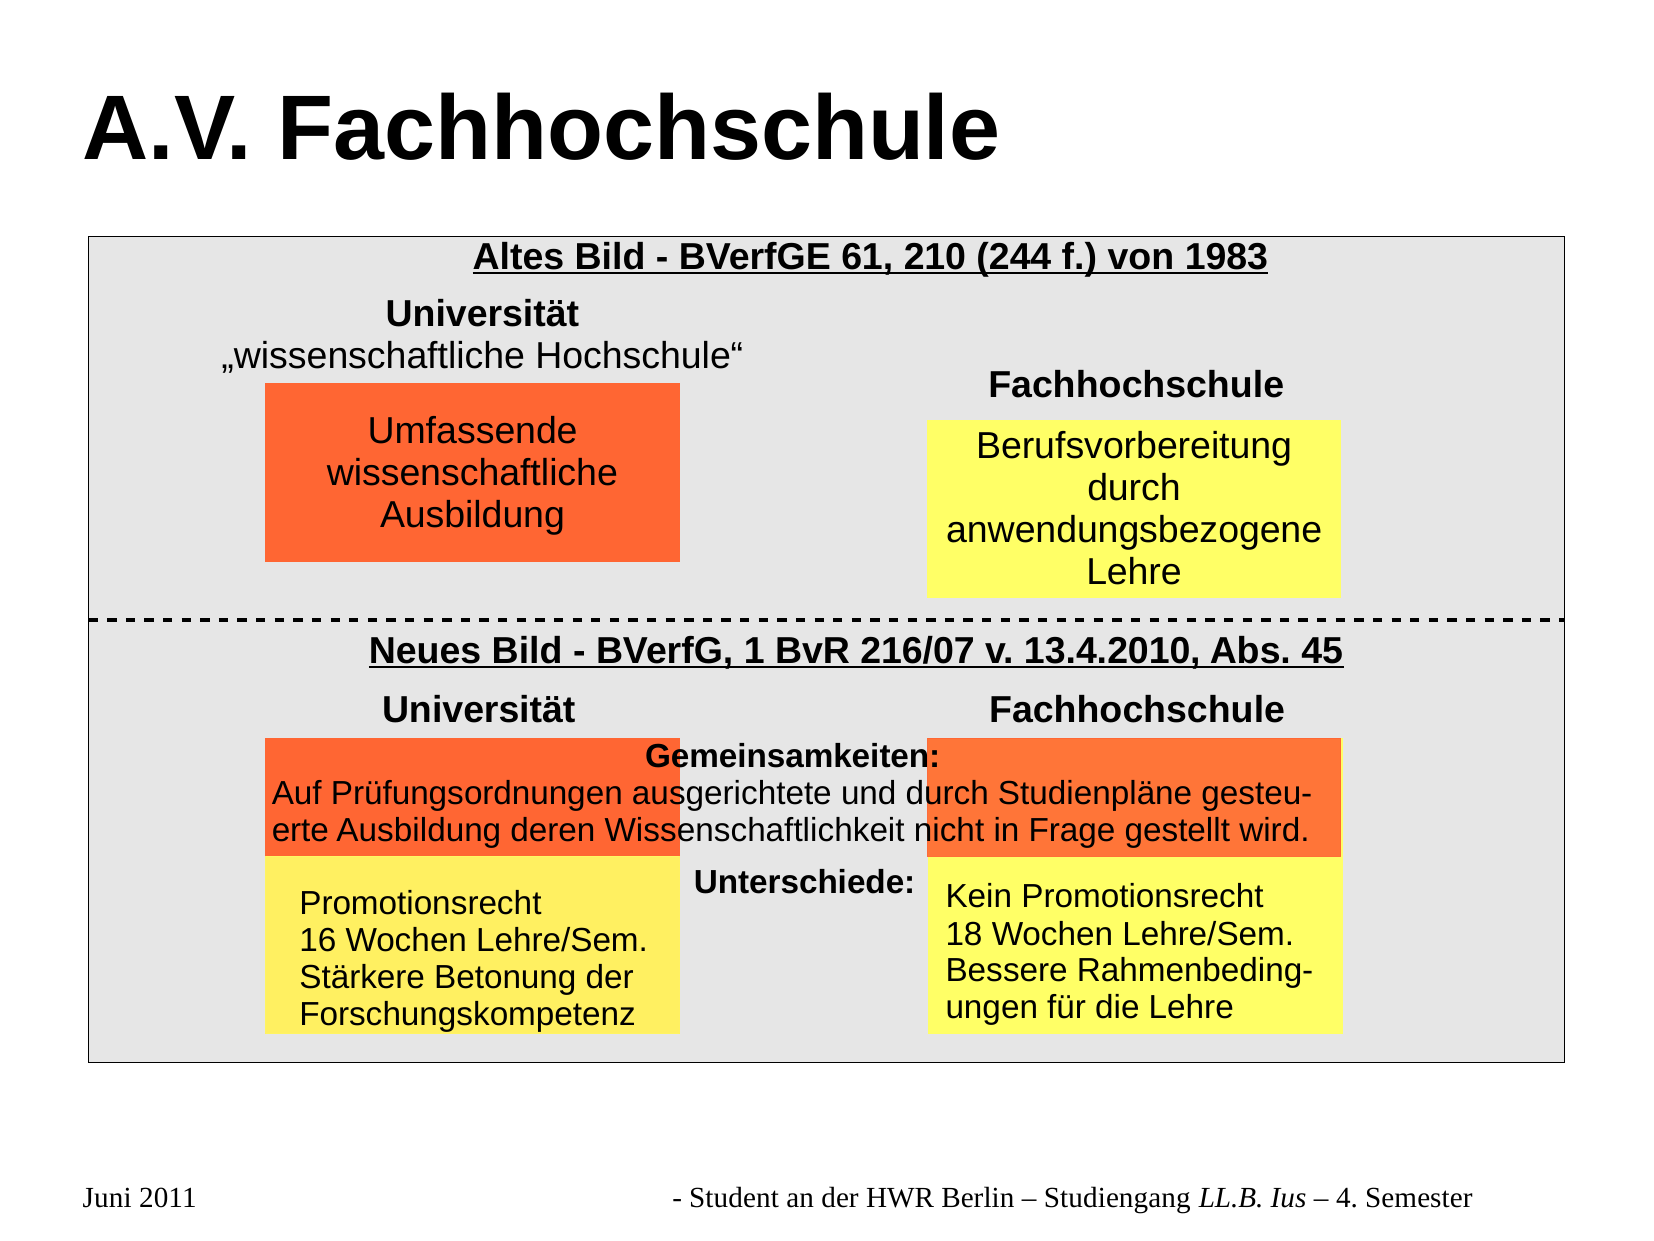

# A.V. Fachhochschule
Altes Bild - BVerfGE 61, 210 (244 f.) von 1983
Universität
„wissenschaftliche Hochschule“
Fachhochschule
Umfassende
wissenschaftliche
Ausbildung
Berufsvorbereitung
durch
anwendungsbezogene
Lehre
Neues Bild - BVerfG, 1 BvR 216/07 v. 13.4.2010, Abs. 45
Universität
Fachhochschule
Gemeinsamkeiten:
Auf Prüfungsordnungen ausgerichtete und durch Studienpläne gesteu-
erte Ausbildung deren Wissenschaftlichkeit nicht in Frage gestellt wird.
Unterschiede:
Kein Promotionsrecht
18 Wochen Lehre/Sem.
Bessere Rahmenbeding-
ungen für die Lehre
Promotionsrecht
16 Wochen Lehre/Sem.
Stärkere Betonung der
Forschungskompetenz